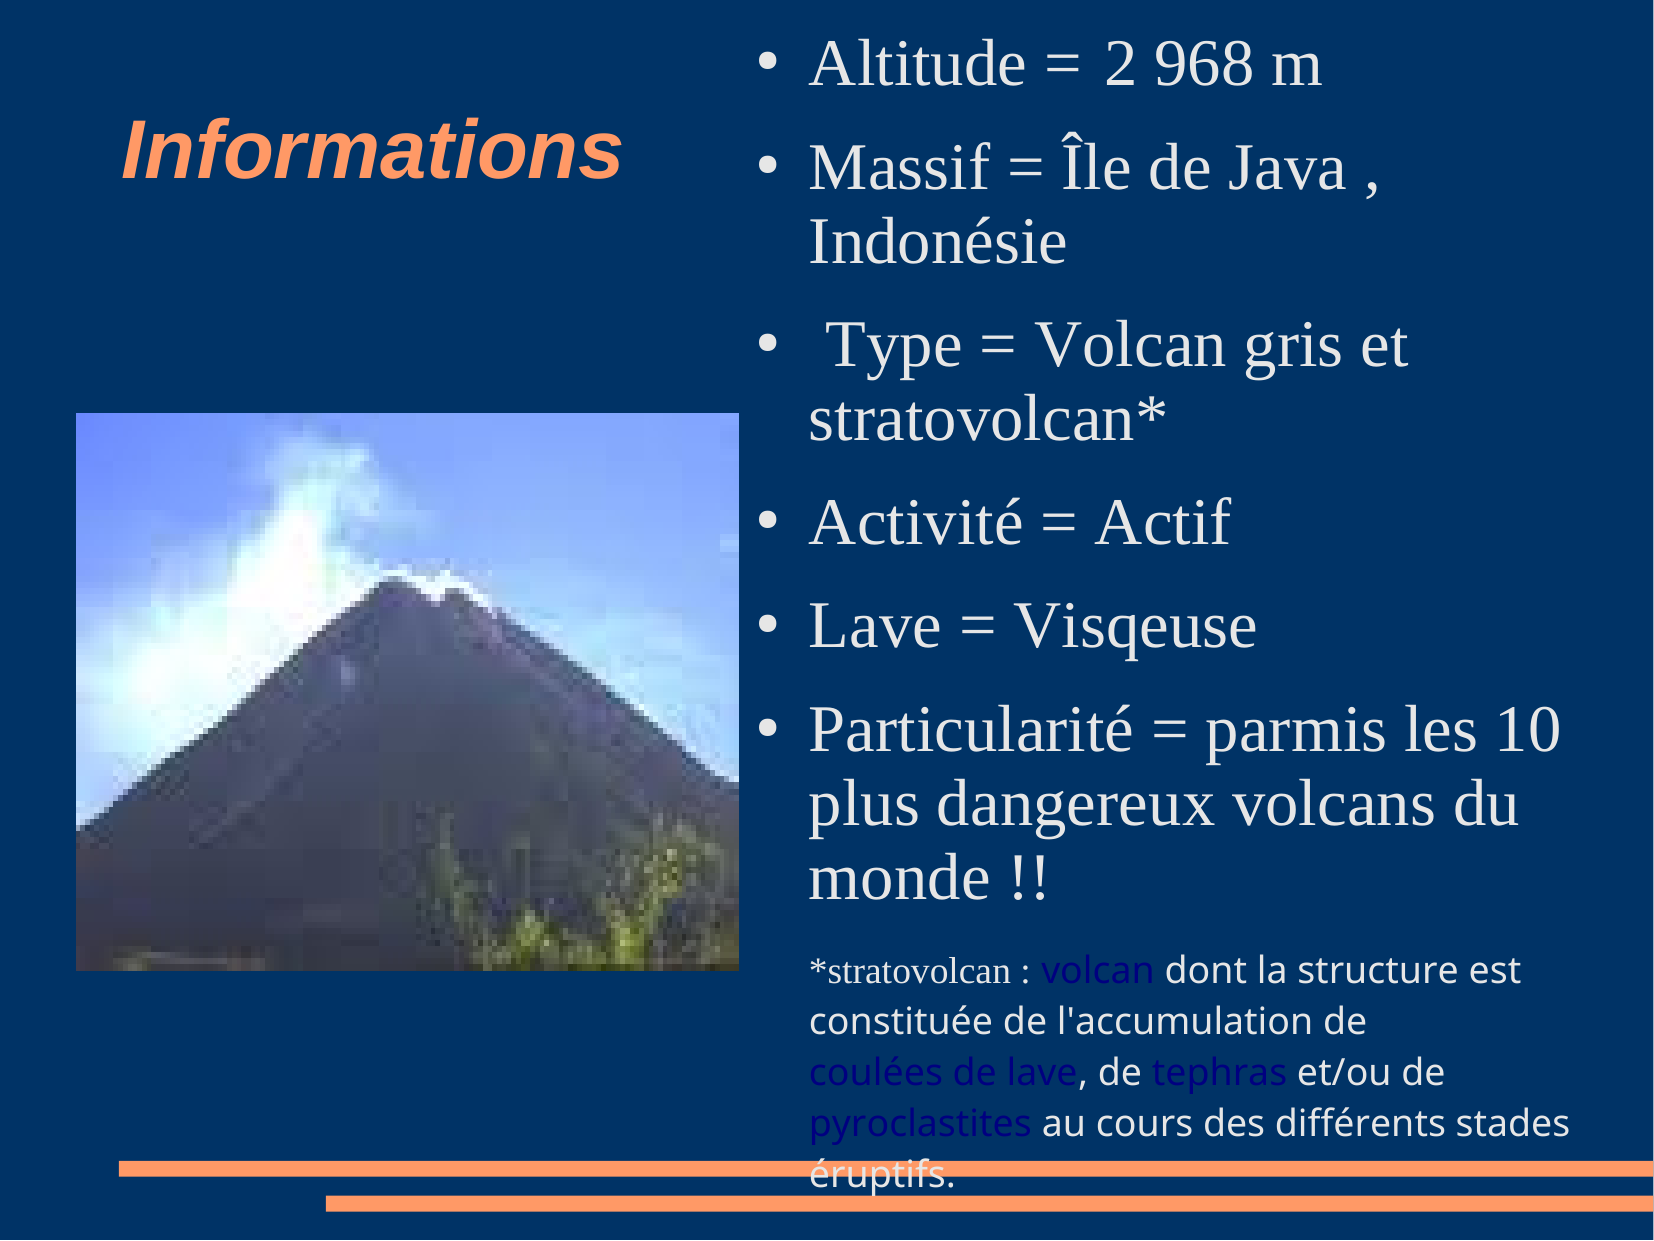

Altitude =	2 968 m
Massif = Île de Java , Indonésie
 Type = Volcan gris et stratovolcan*
Activité = Actif
Lave = Visqeuse
Particularité = parmis les 10 plus dangereux volcans du monde !!
*stratovolcan : volcan dont la structure est constituée de l'accumulation de coulées de lave, de tephras et/ou de pyroclastites au cours des différents stades éruptifs.
# Informations